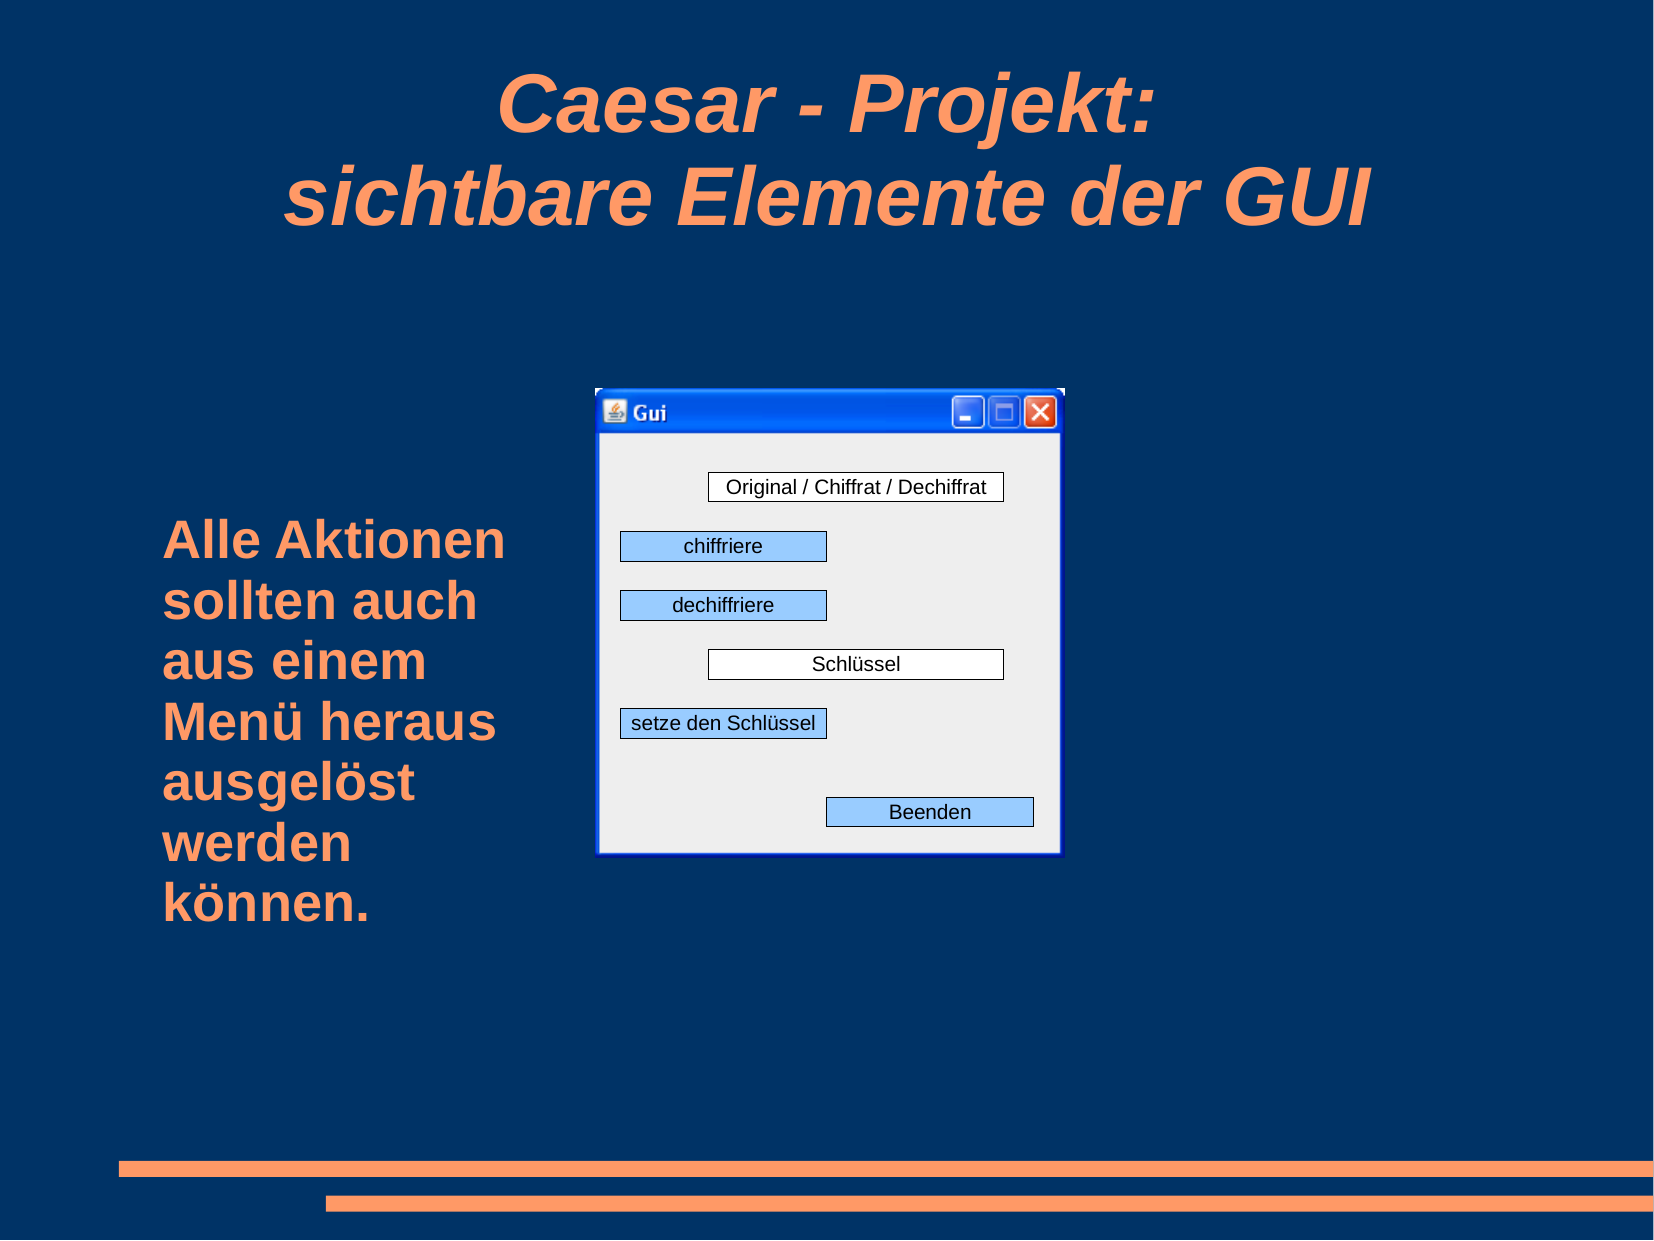

# Caesar - Projekt: sichtbare Elemente der GUI
Original / Chiffrat / Dechiffrat
Alle Aktionen sollten auch aus einem Menü heraus ausgelöst werden können.
chiffriere
dechiffriere
Schlüssel
setze den Schlüssel
Beenden